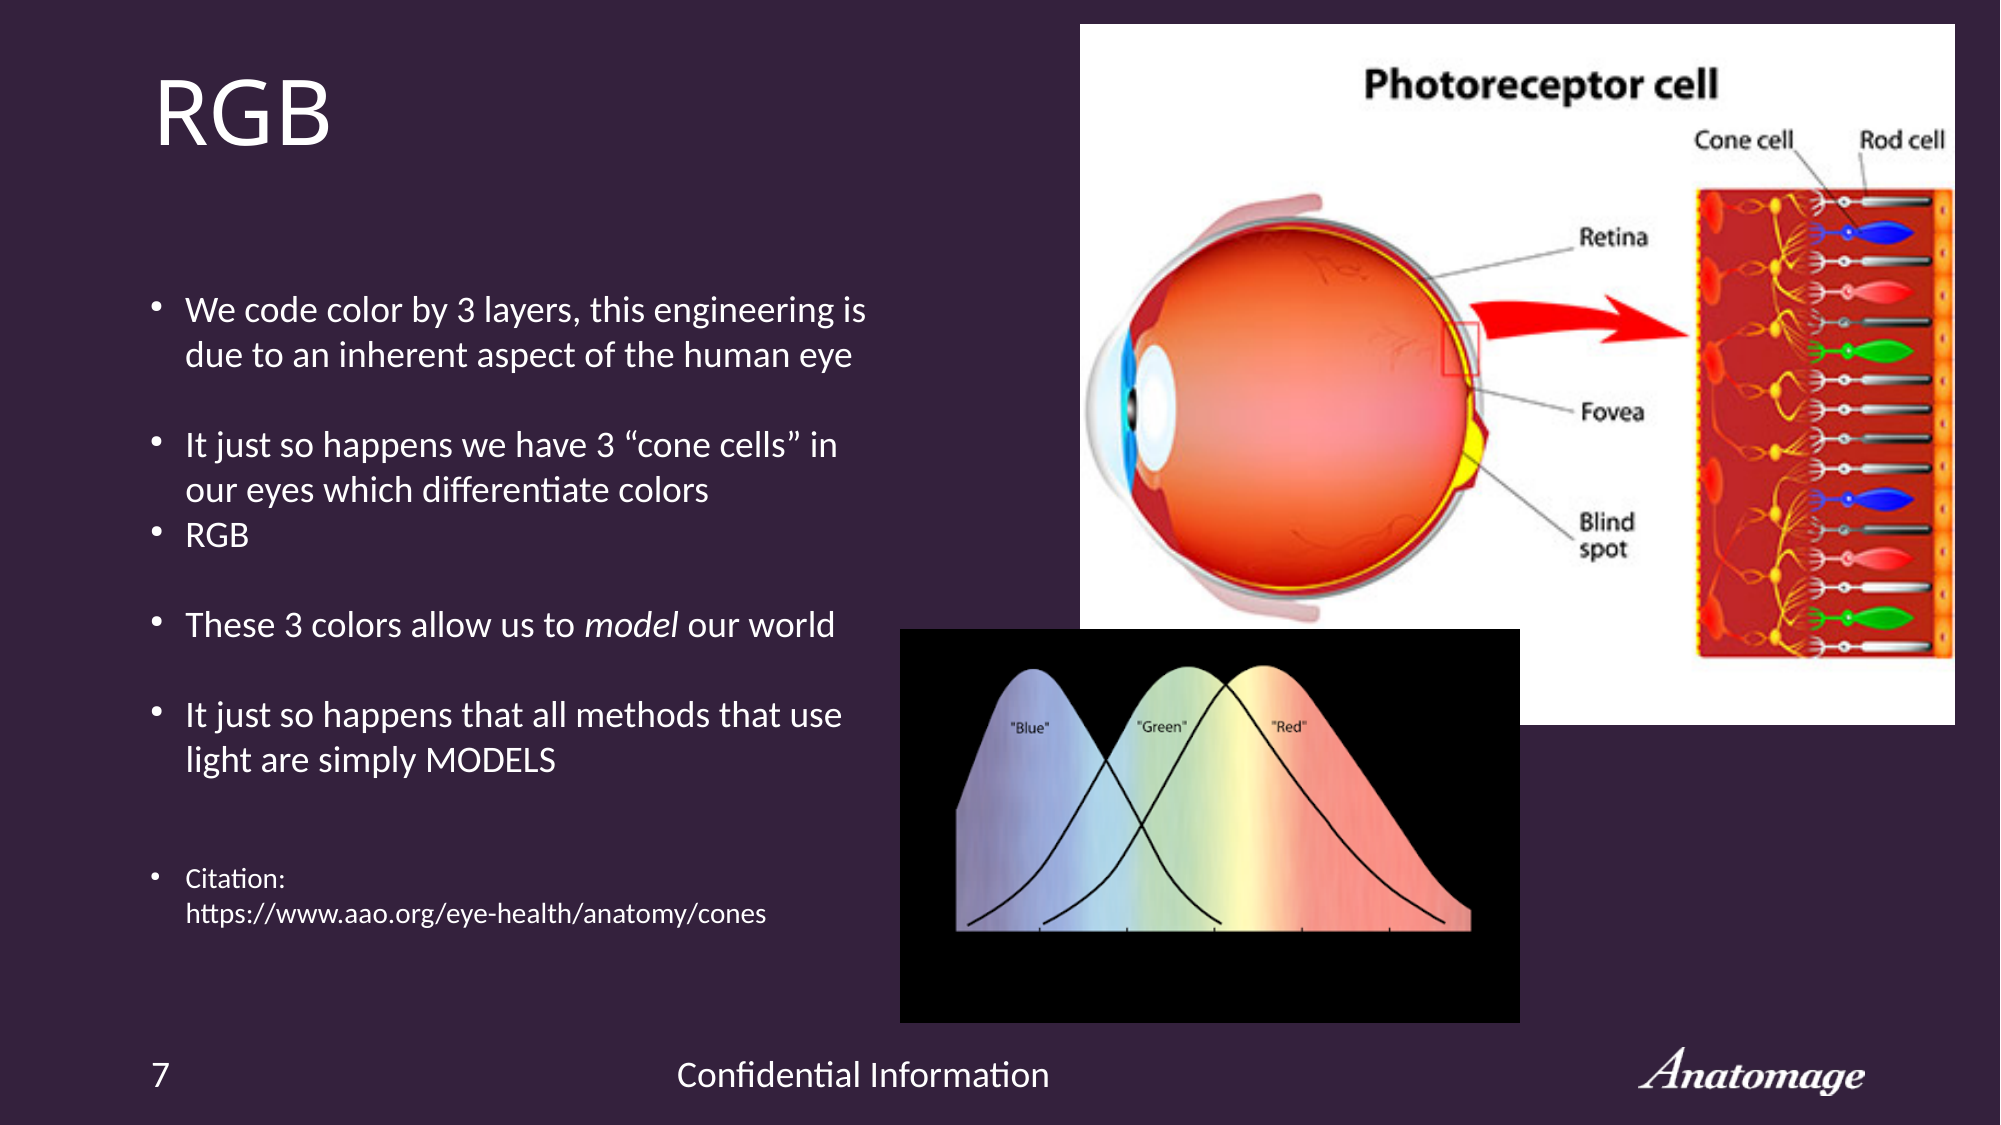

# RGB
We code color by 3 layers, this engineering is due to an inherent aspect of the human eye
It just so happens we have 3 “cone cells” in our eyes which differentiate colors
RGB
These 3 colors allow us to model our world
It just so happens that all methods that use light are simply MODELS
Citation: https://www.aao.org/eye-health/anatomy/cones
Confidential Information